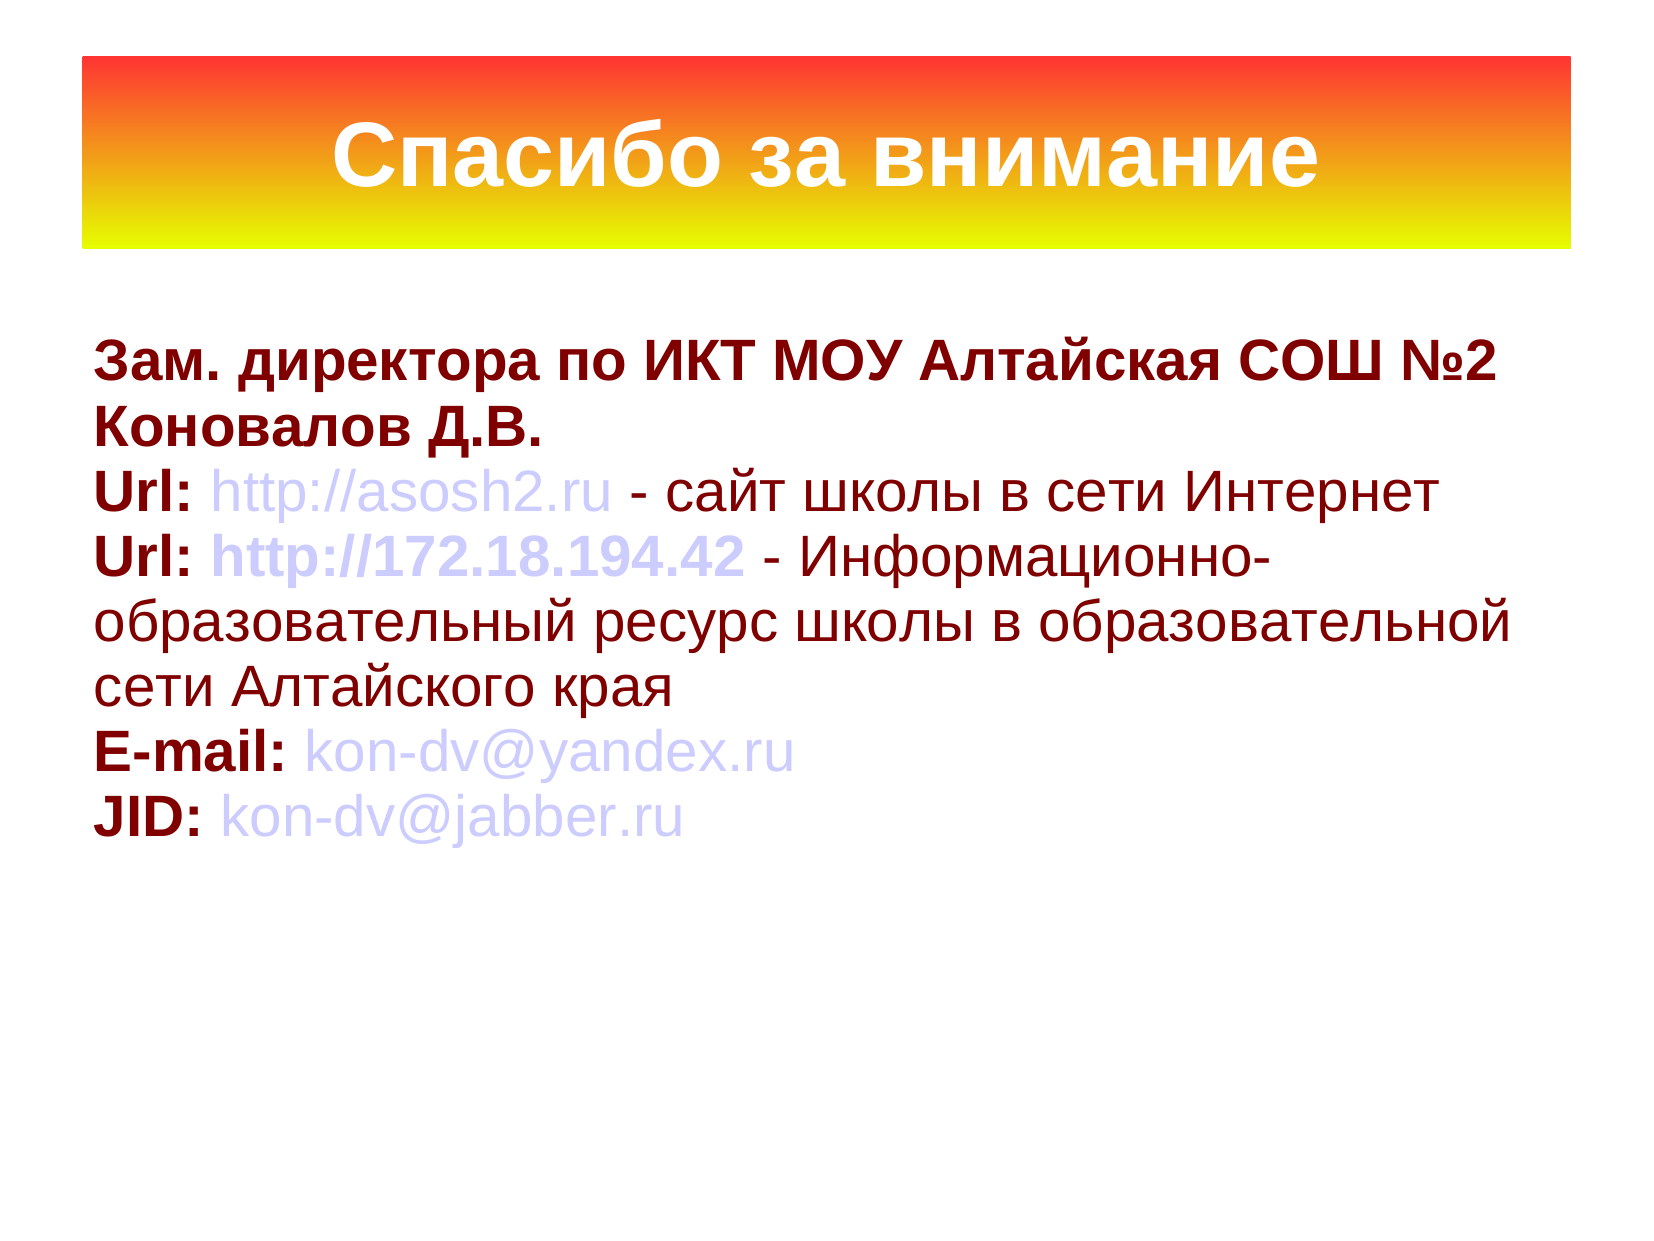

# Спасибо за внимание
Зам. директора по ИКТ МОУ Алтайская СОШ №2 Коновалов Д.В.
Url: http://asosh2.ru - сайт школы в сети Интернет
Url: http://172.18.194.42 - Информационно-образовательный ресурс школы в образовательной сети Алтайского края
E-mail: kon-dv@yandex.ru
JID: kon-dv@jabber.ru